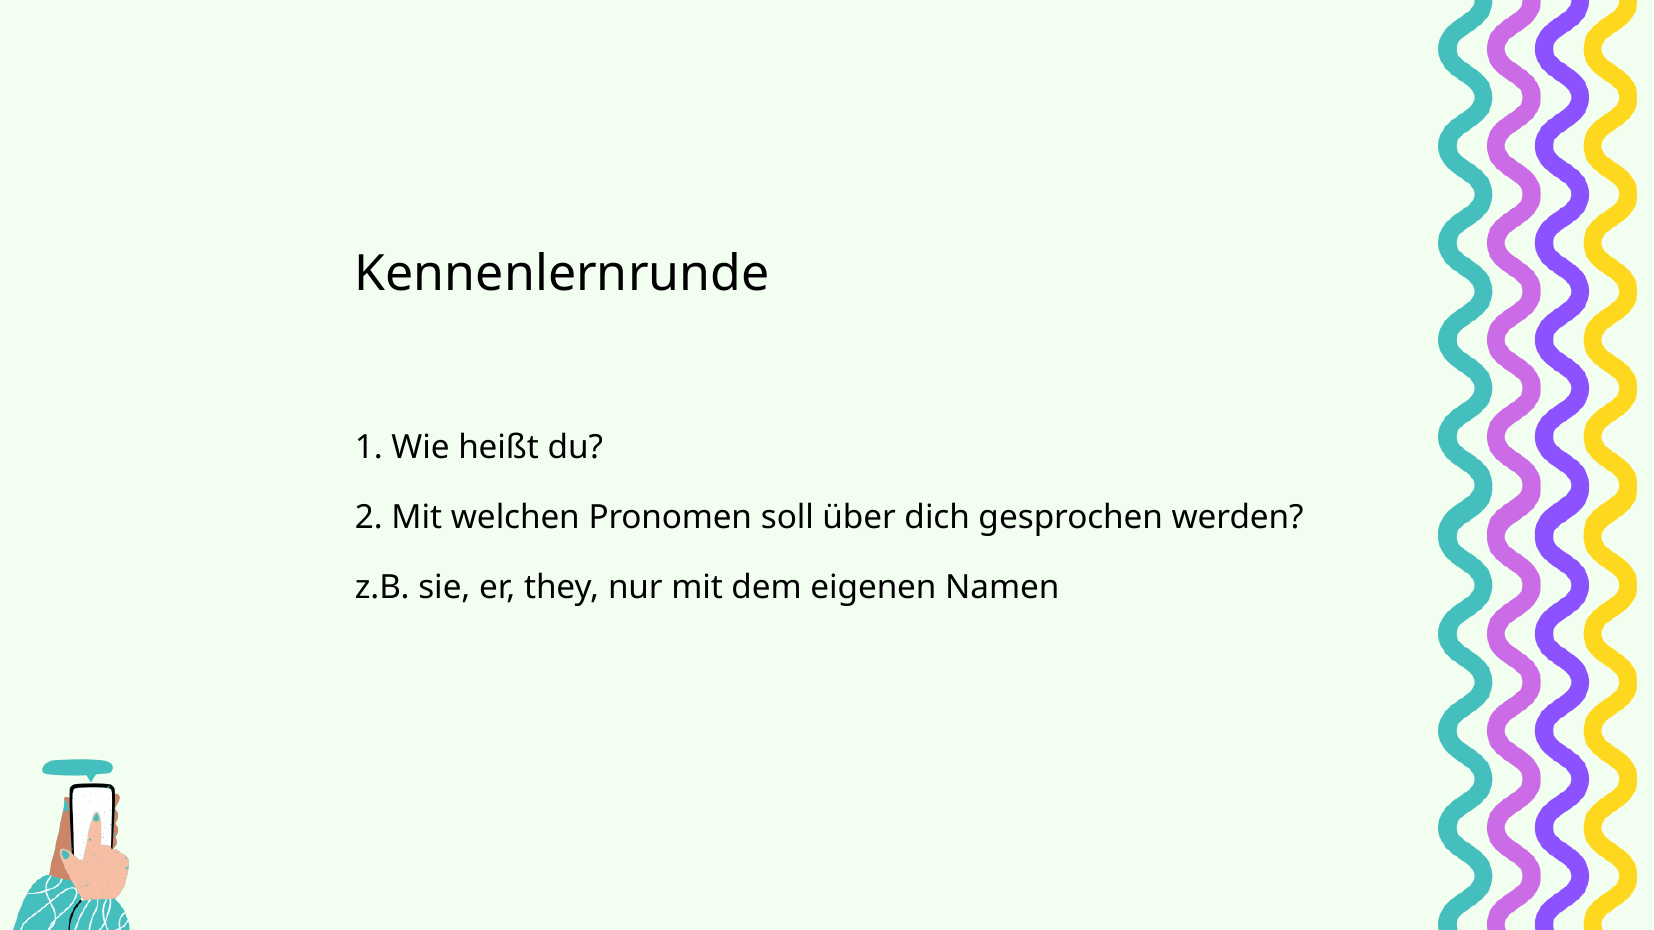

Kennenlernrunde
1. Wie heißt du?
2. Mit welchen Pronomen soll über dich gesprochen werden?
z.B. sie, er, they, nur mit dem eigenen Namen